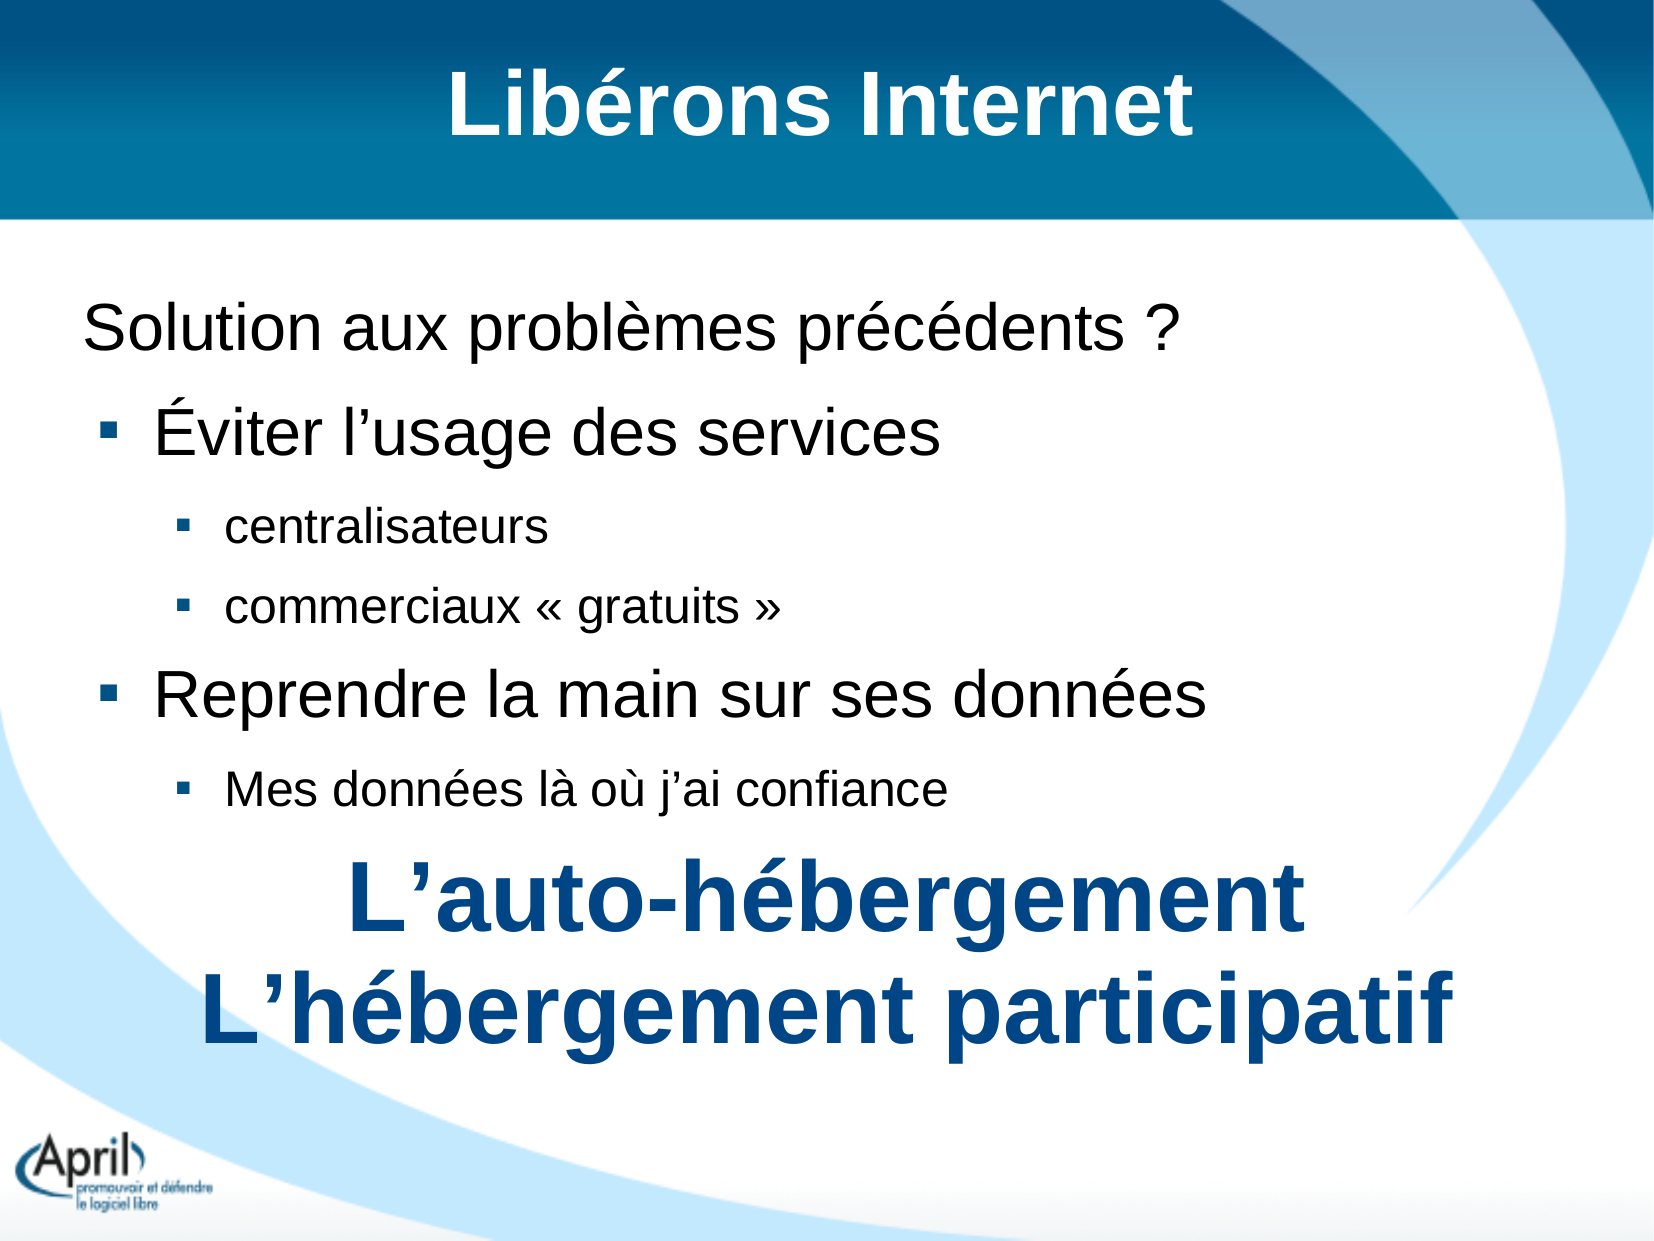

# Libérons Internet
Solution aux problèmes précédents ?
Éviter l’usage des services
centralisateurs
commerciaux « gratuits »
Reprendre la main sur ses données
Mes données là où j’ai confiance
L’auto-hébergement
L’hébergement participatif